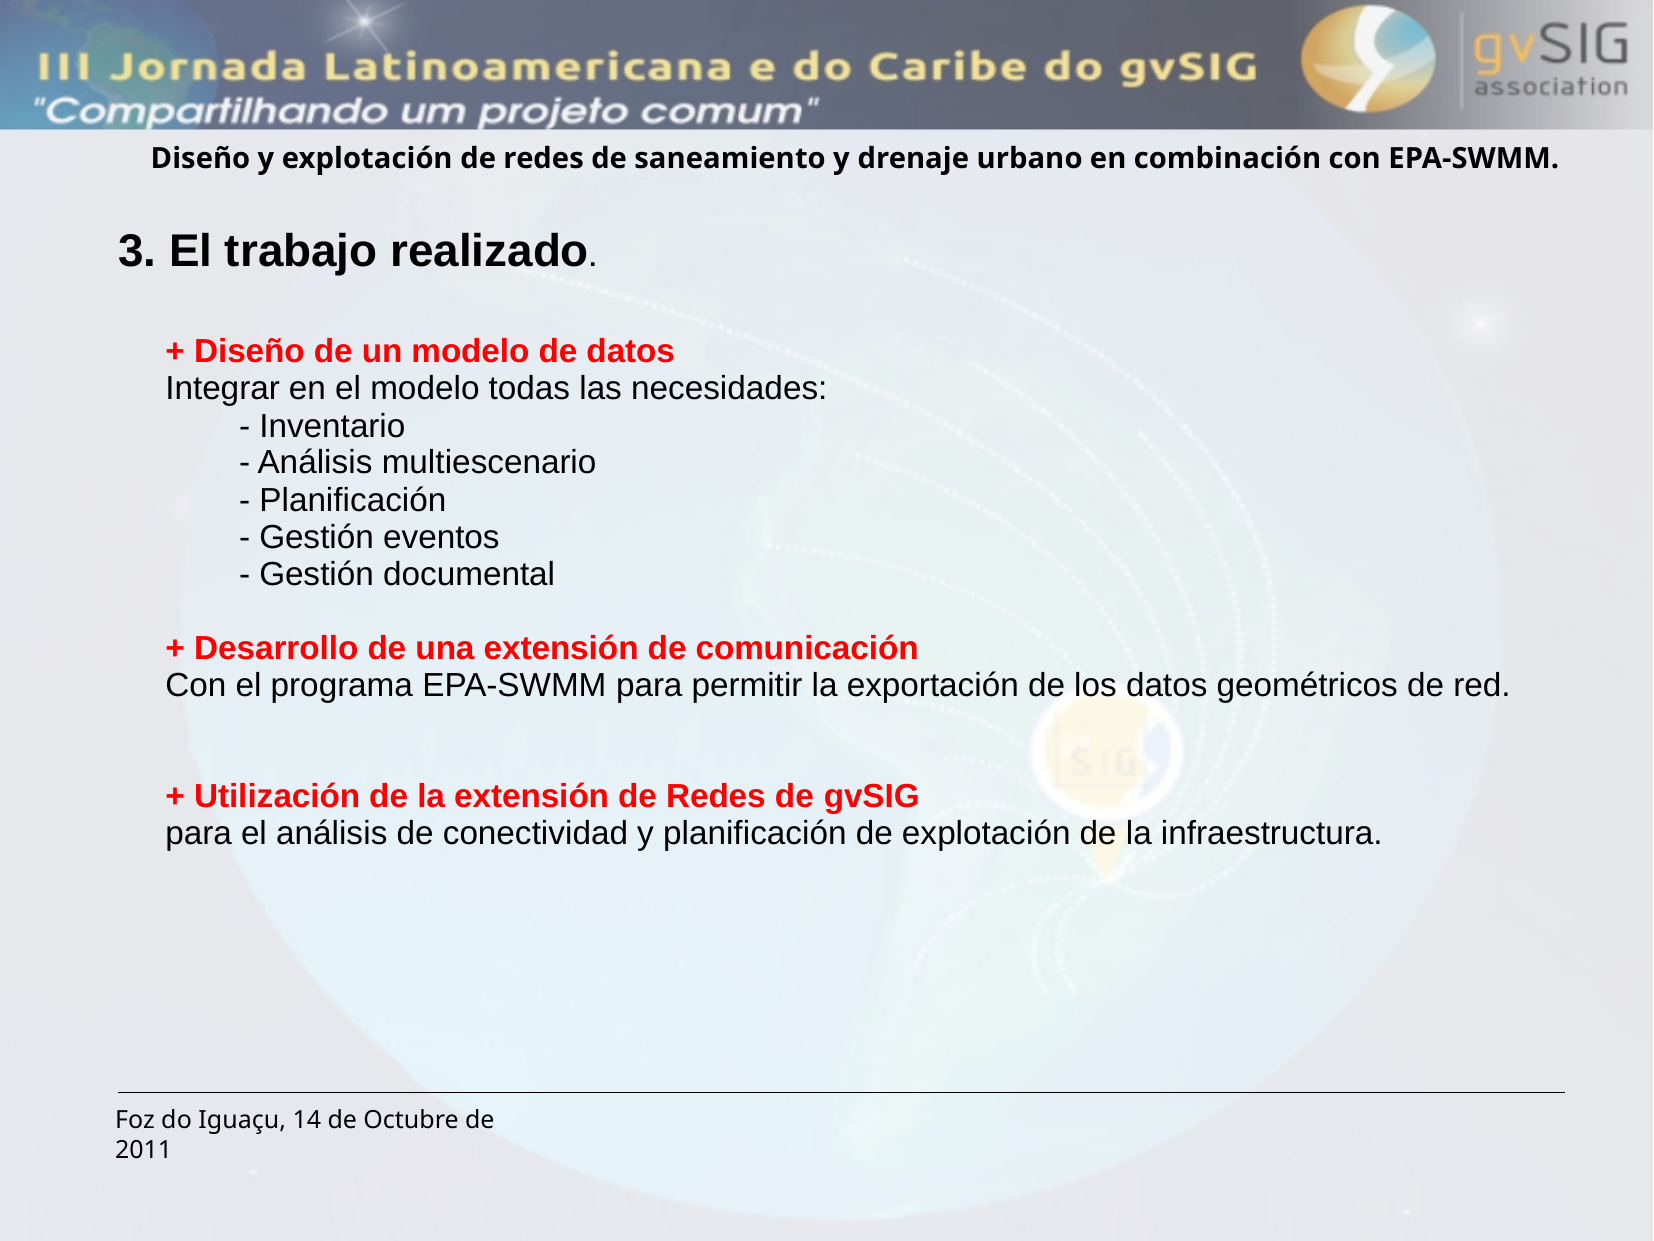

# Diseño y explotación de redes de saneamiento y drenaje urbano en combinación con EPA-SWMM.
3. El trabajo realizado.
+ Diseño de un modelo de datos
Integrar en el modelo todas las necesidades:
	- Inventario
	- Análisis multiescenario
	- Planificación
	- Gestión eventos
	- Gestión documental
+ Desarrollo de una extensión de comunicación
Con el programa EPA-SWMM para permitir la exportación de los datos geométricos de red.
+ Utilización de la extensión de Redes de gvSIG
para el análisis de conectividad y planificación de explotación de la infraestructura.
Foz do Iguaçu, 14 de Octubre de 2011